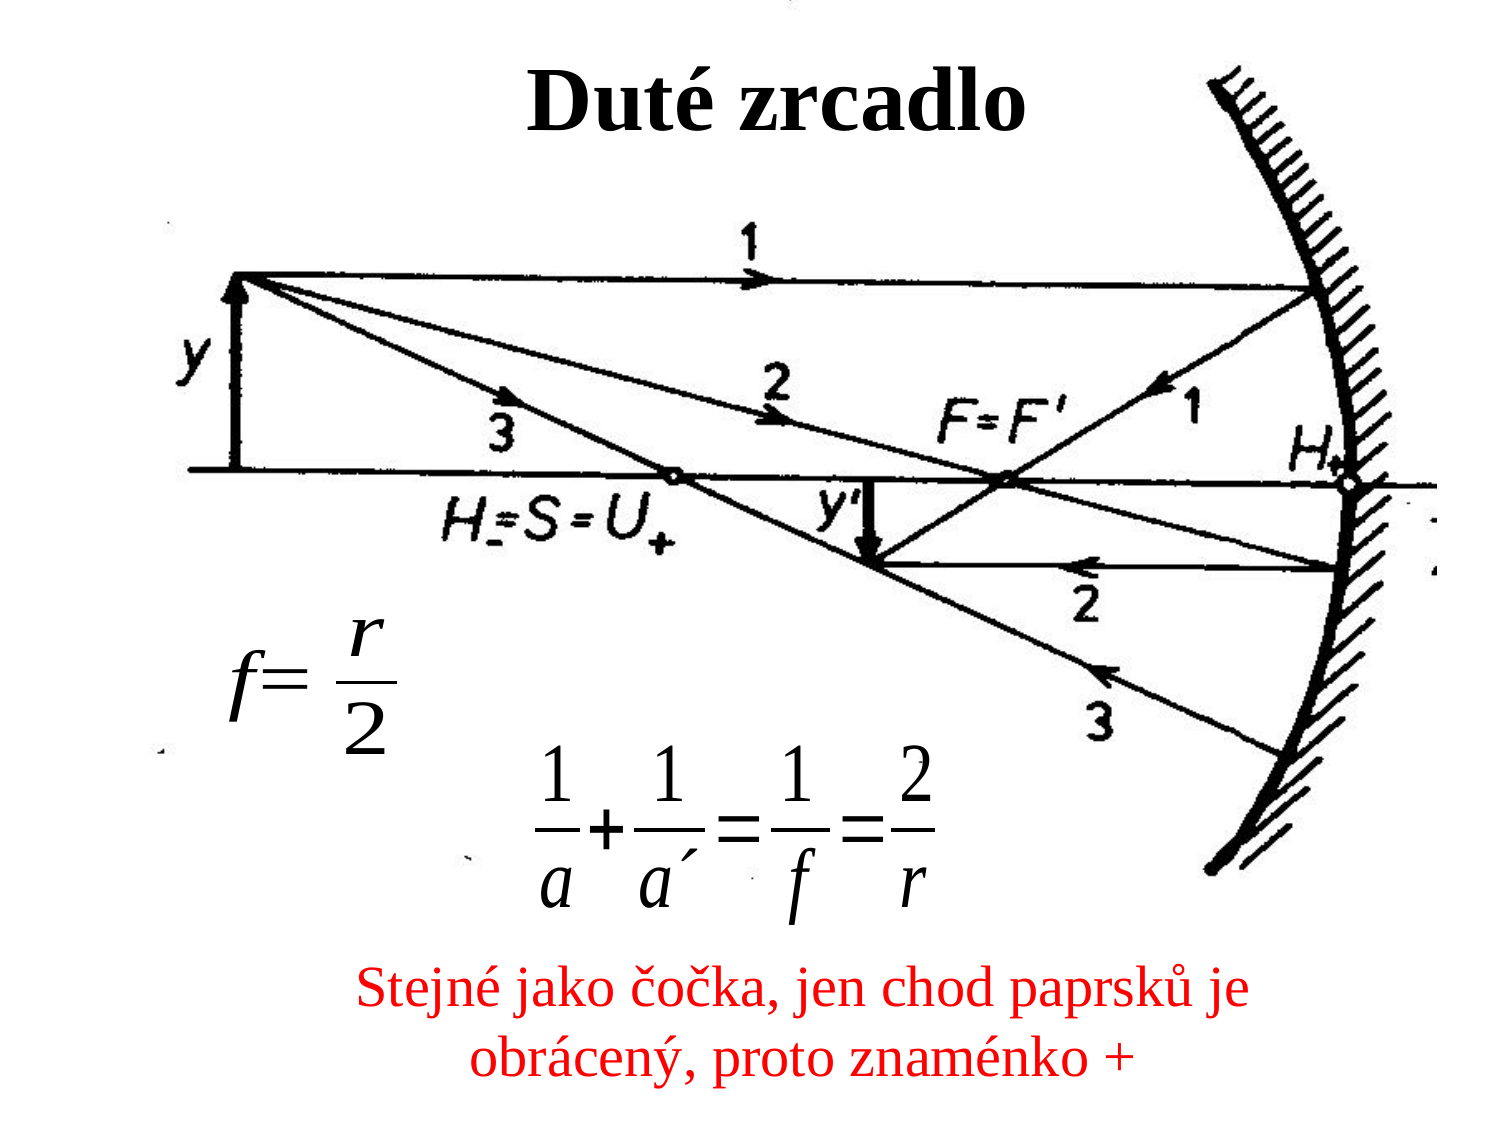

Duté zrcadlo
Stejné jako čočka, jen chod paprsků je obrácený, proto znaménko +